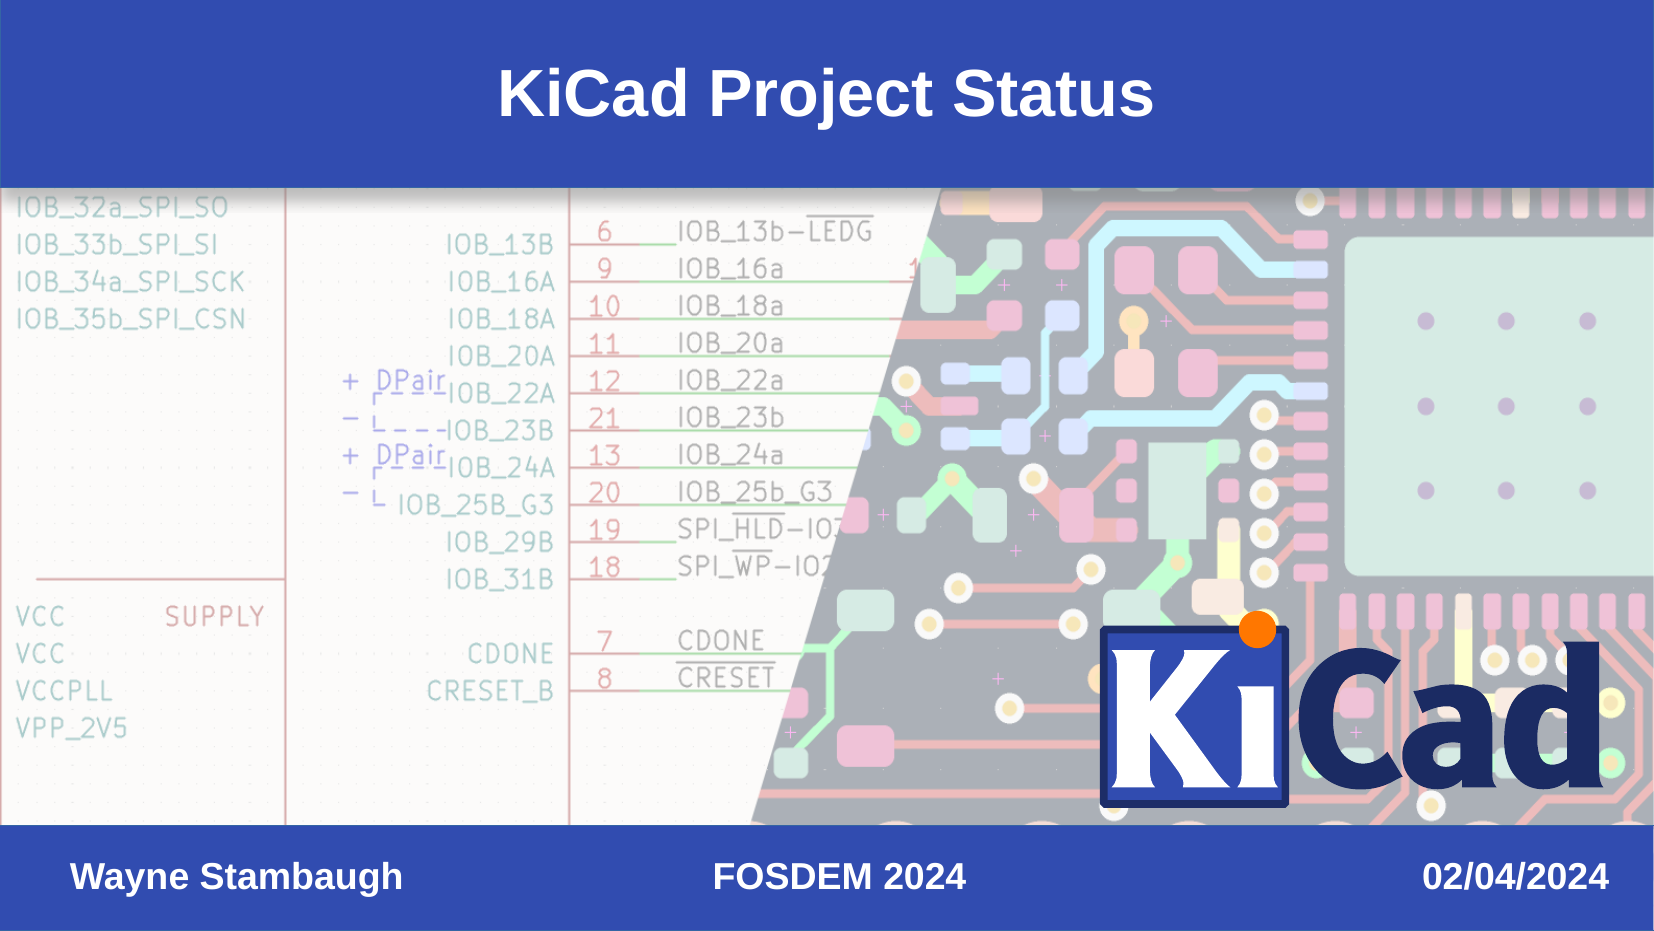

KiCad Project Status
| Wayne Stambaugh | FOSDEM 2024 | 02/04/2024 |
| --- | --- | --- |
| | | |
| --- | --- | --- |